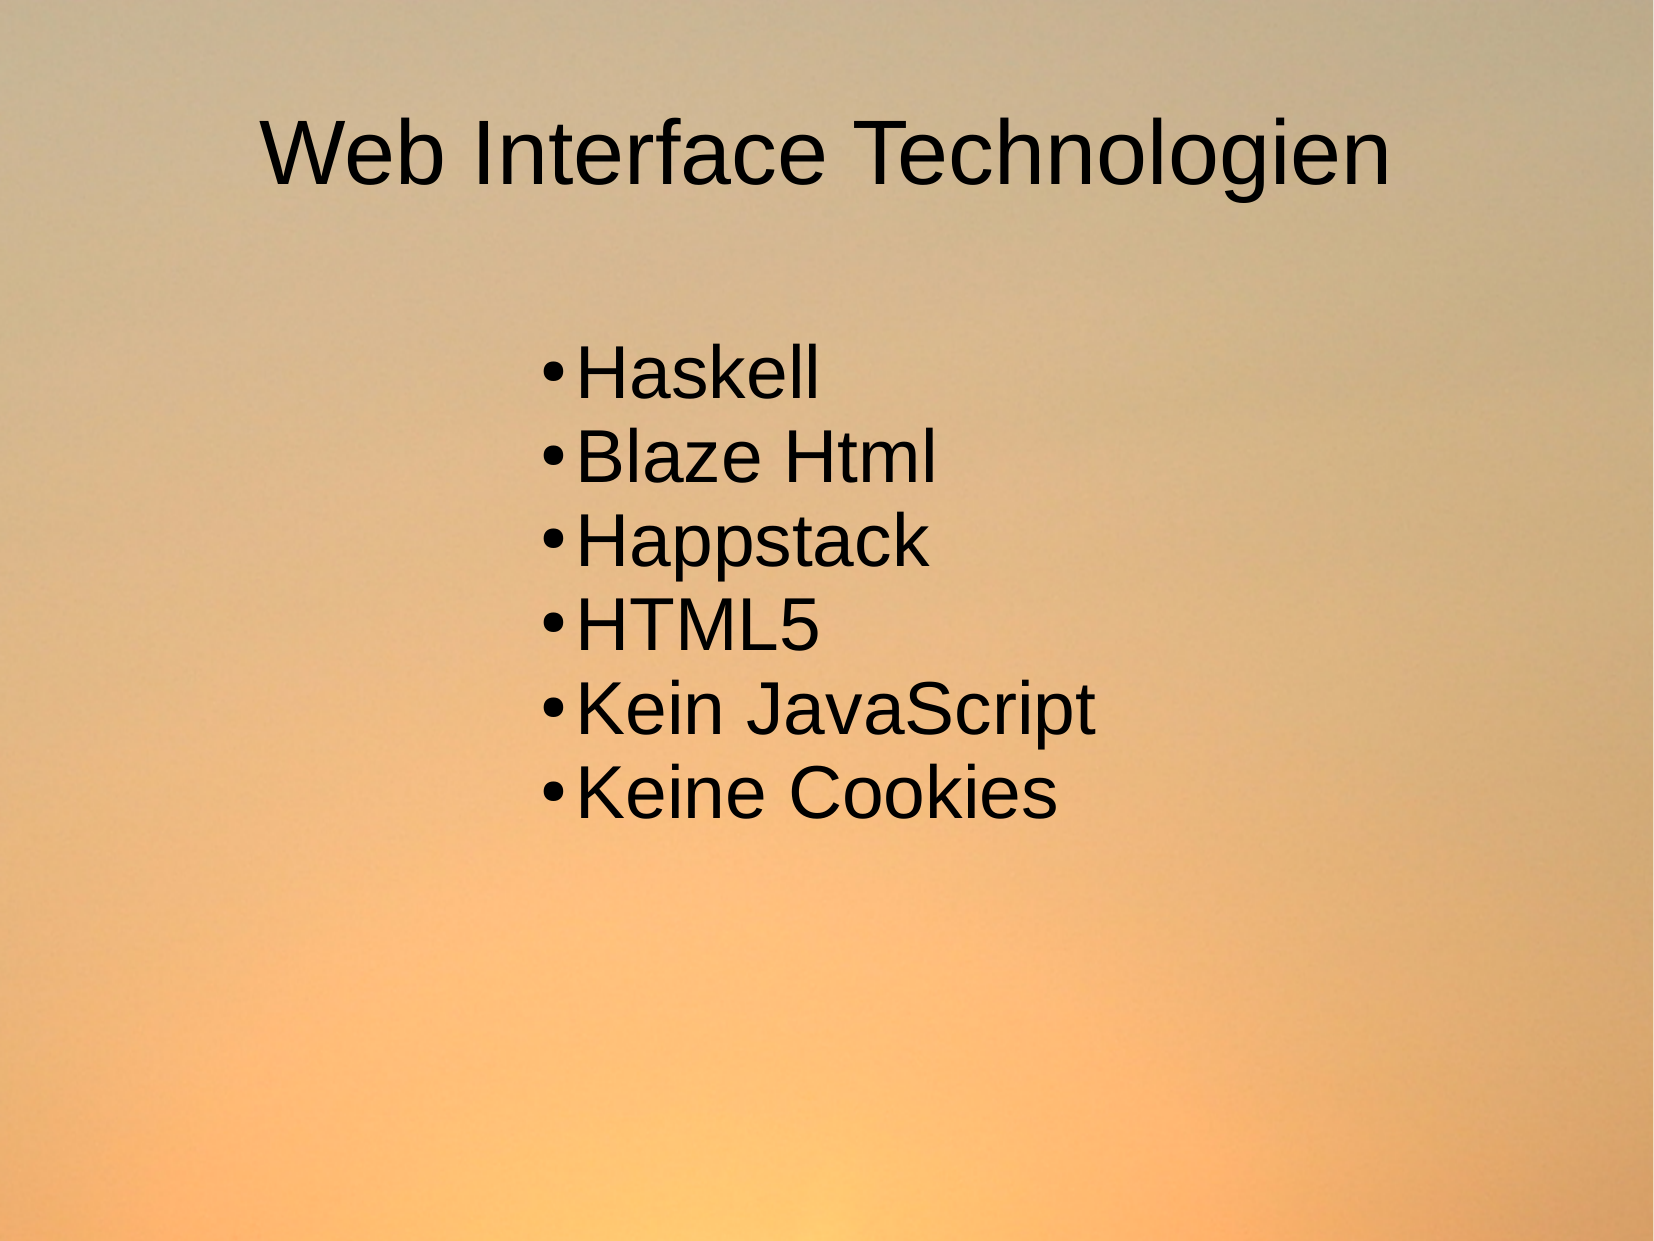

# Web Interface Technologien
Haskell
Blaze Html
Happstack
HTML5
Kein JavaScript
Keine Cookies